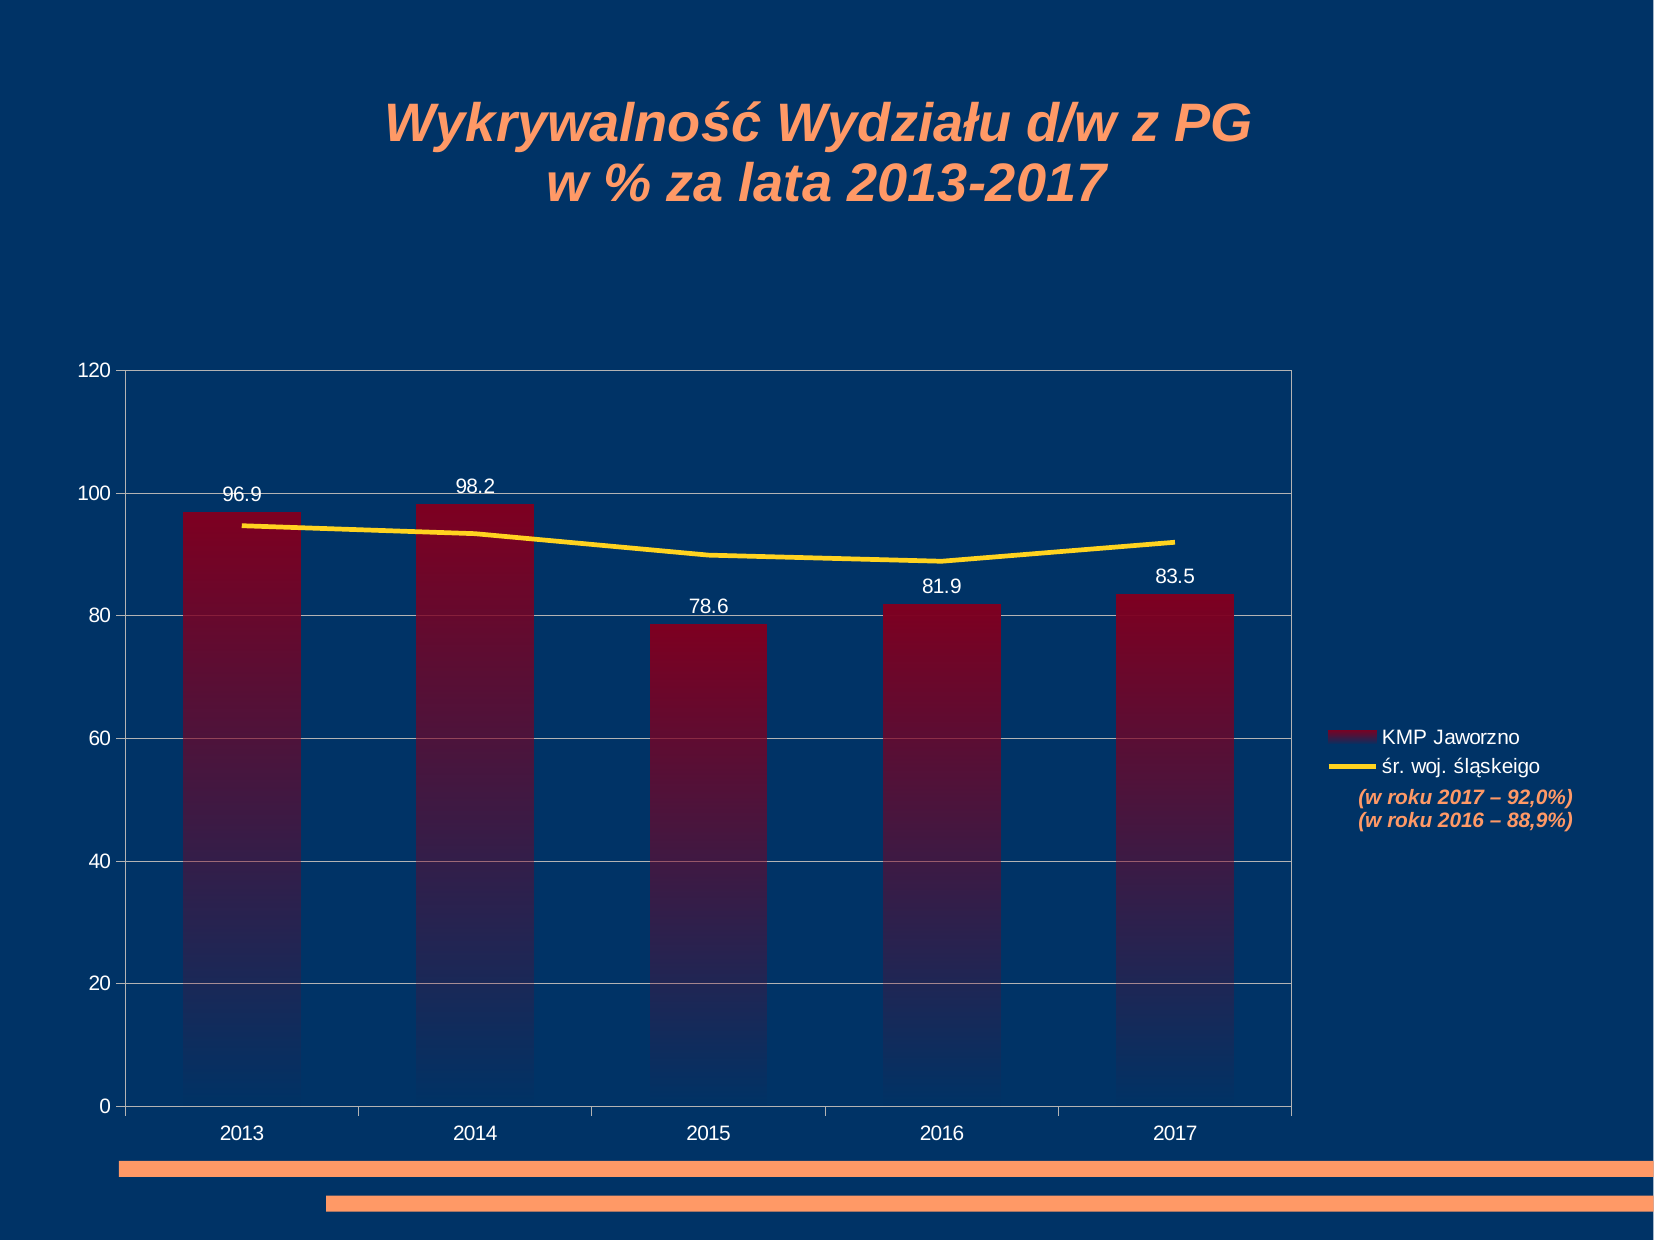

# Wykrywalność Wydziału d/w z PG w % za lata 2013-2017
### Chart
| Category | KMP Jaworzno | śr. woj. śląskeigo |
|---|---|---|
| 2013 | 96.9 | 94.7 |
| 2014 | 98.2 | 93.4 |
| 2015 | 78.6 | 89.9 |
| 2016 | 81.9 | 88.9 |
| 2017 | 83.5 | 92.0 |
(w roku 2017 – 92,0%)
(w roku 2016 – 88,9%)